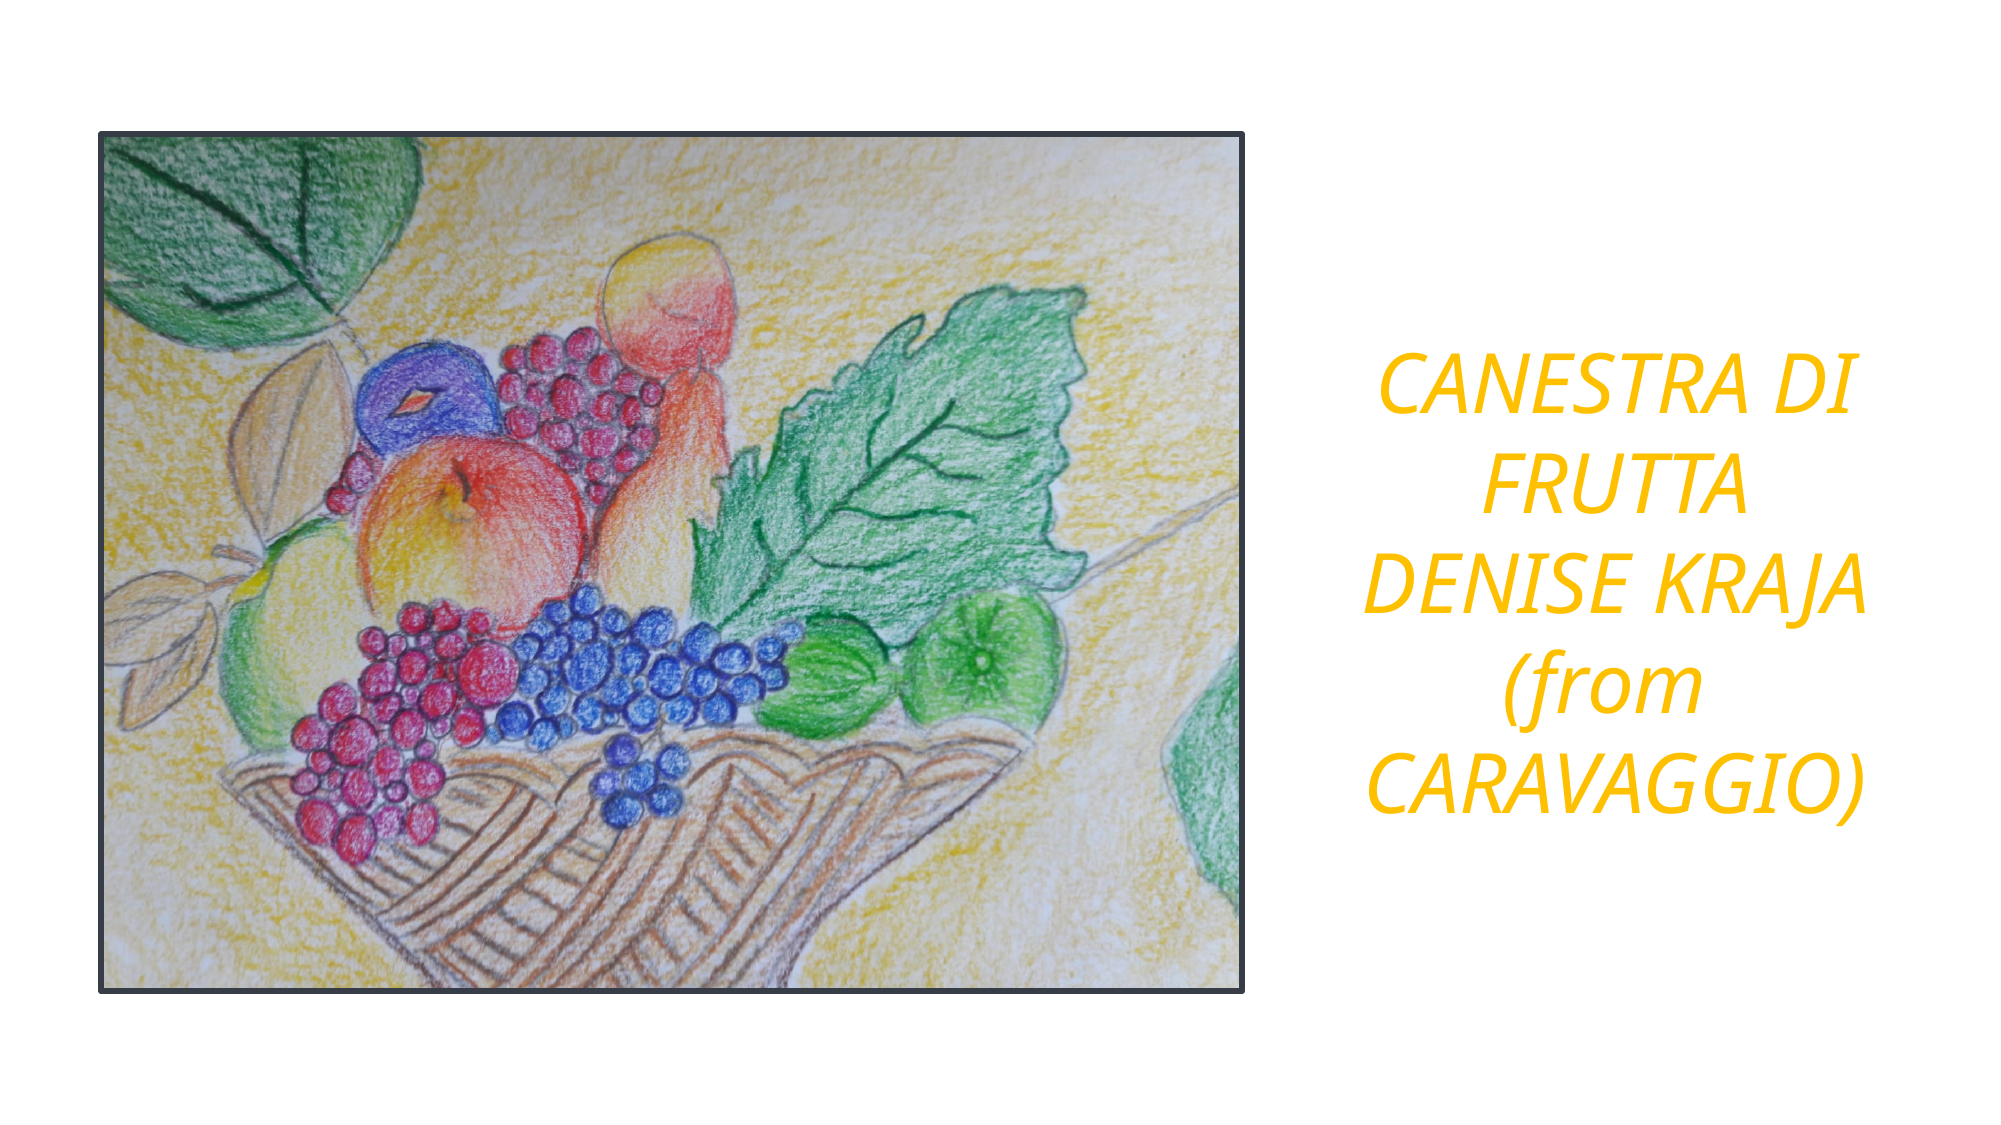

# CANESTRA DI FRUTTA DENISE KRAJA (from CARAVAGGIO)